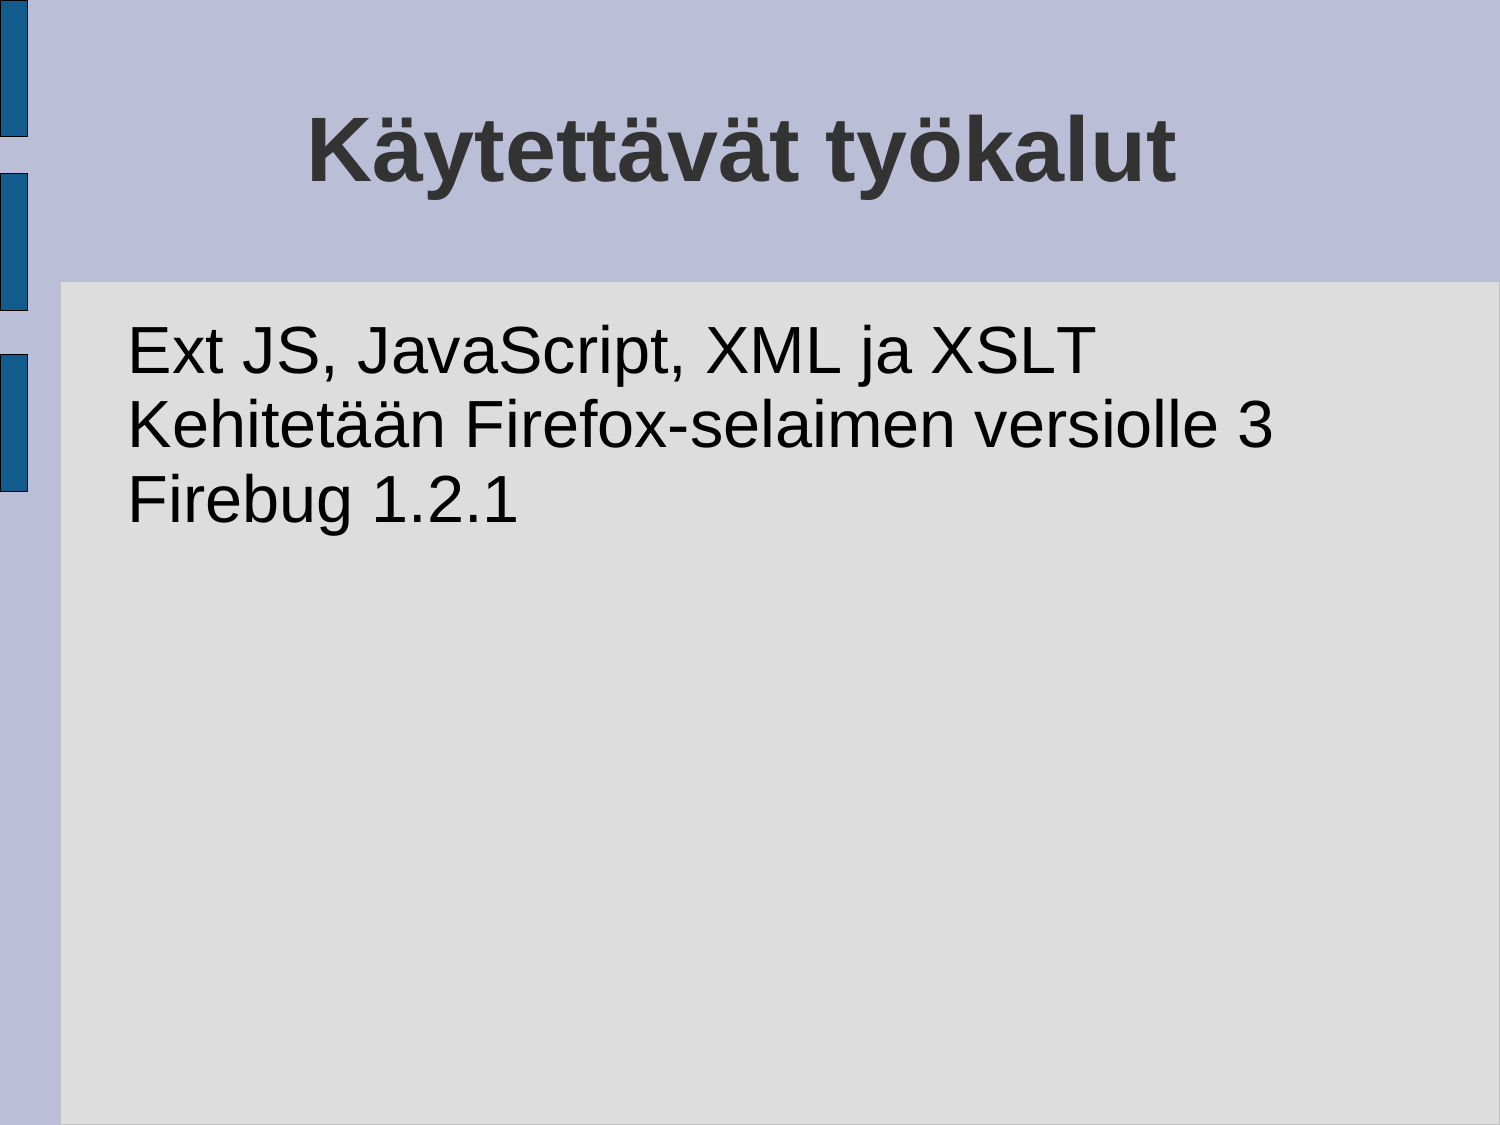

# Käytettävät työkalut
Ext JS, JavaScript, XML ja XSLT
Kehitetään Firefox-selaimen versiolle 3
Firebug 1.2.1